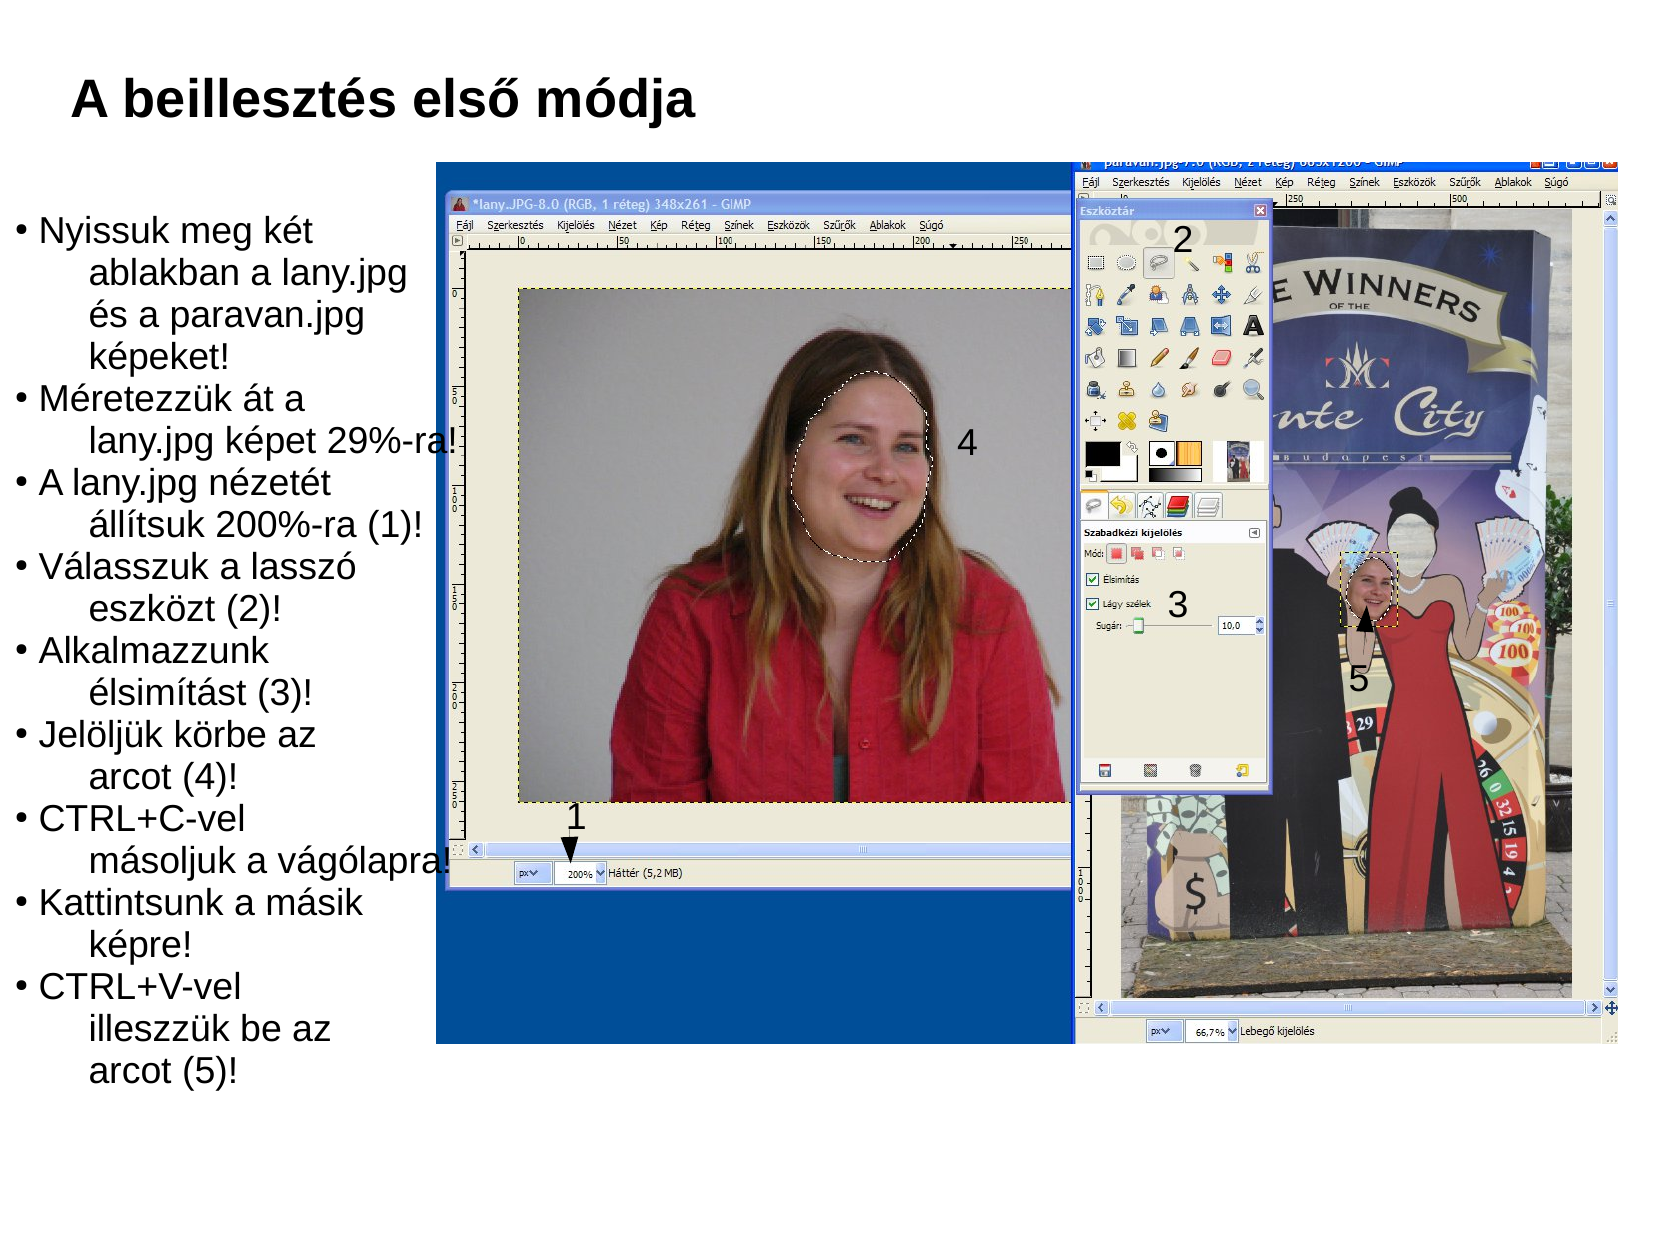

A beillesztés első módja
 Nyissuk meg két
	ablakban a lany.jpg
	és a paravan.jpg
	képeket!
 Méretezzük át a
	lany.jpg képet 29%-ra!
 A lany.jpg nézetét
	állítsuk 200%-ra (1)!
 Válasszuk a lasszó
	eszközt (2)!
 Alkalmazzunk
	élsimítást (3)!
 Jelöljük körbe az
	arcot (4)!
 CTRL+C-vel
	másoljuk a vágólapra!
 Kattintsunk a másik
	képre!
 CTRL+V-vel
	illeszzük be az
	arcot (5)!
2
4
3
5
1